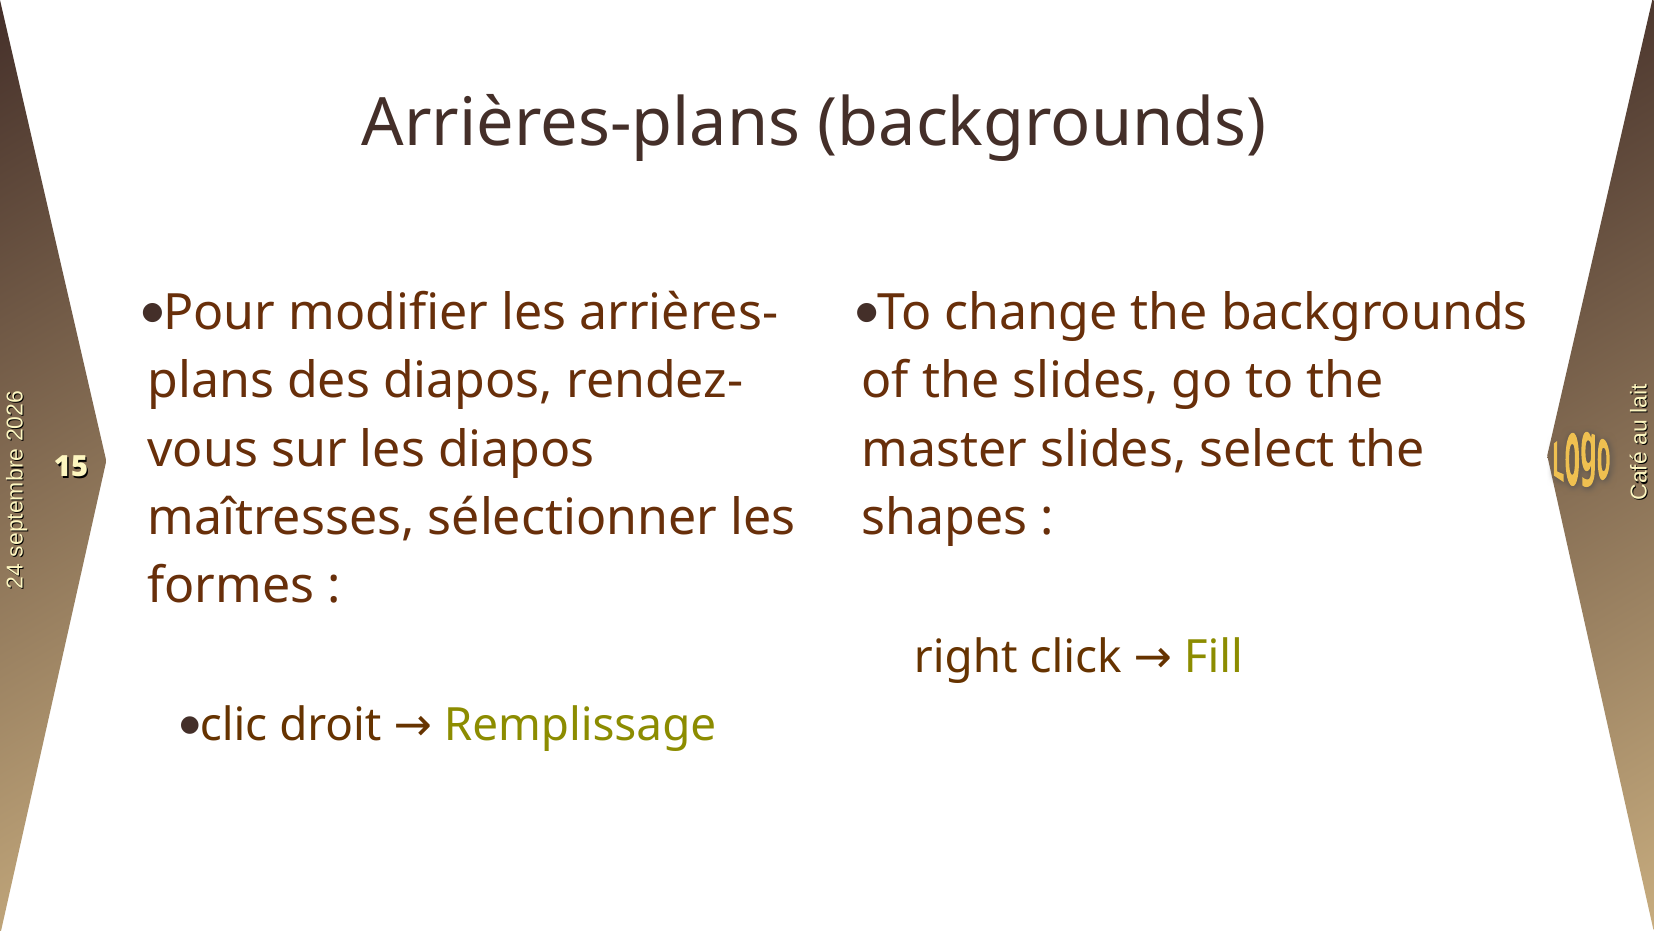

# Arrières-plans (backgrounds)
Pour modifier les arrières-plans des diapos, rendez-vous sur les diapos maîtresses, sélectionner les formes :
clic droit → Remplissage
To change the backgrounds of the slides, go to the master slides, select the shapes :
right click → Fill
Café au lait
15